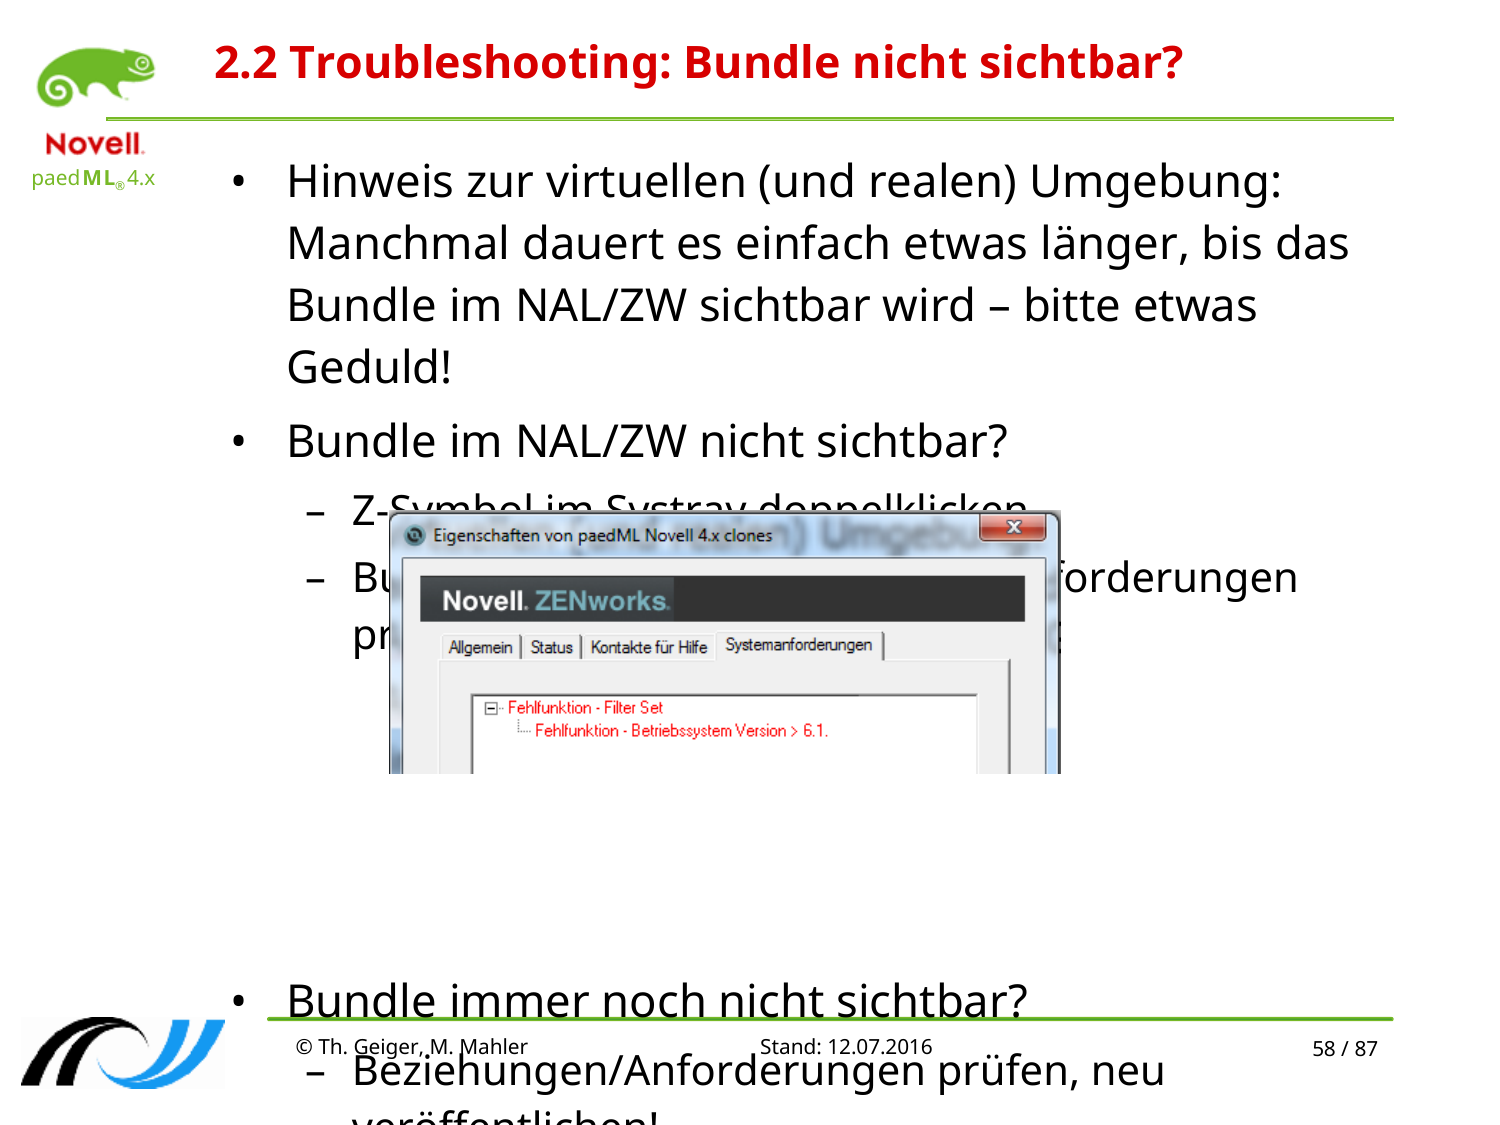

# 2.2 Troubleshooting: Bundle nicht sichtbar?
Hinweis zur virtuellen (und realen) Umgebung:
Manchmal dauert es einfach etwas länger, bis das Bundle im NAL/ZW sichtbar wird – bitte etwas Geduld!
Bundle im NAL/ZW nicht sichtbar?
Z-Symbol im Systray doppelklicken
Bundle anklicken, z.B. die Systemanforderungen prüfen
Bundle immer noch nicht sichtbar?
Beziehungen/Anforderungen prüfen, neu veröffentlichen!
Prüfen, ob es vom ZAA (im Systray) bereitgestellt wird!
© Th. Geiger, M. Mahler
12.07.2016
58